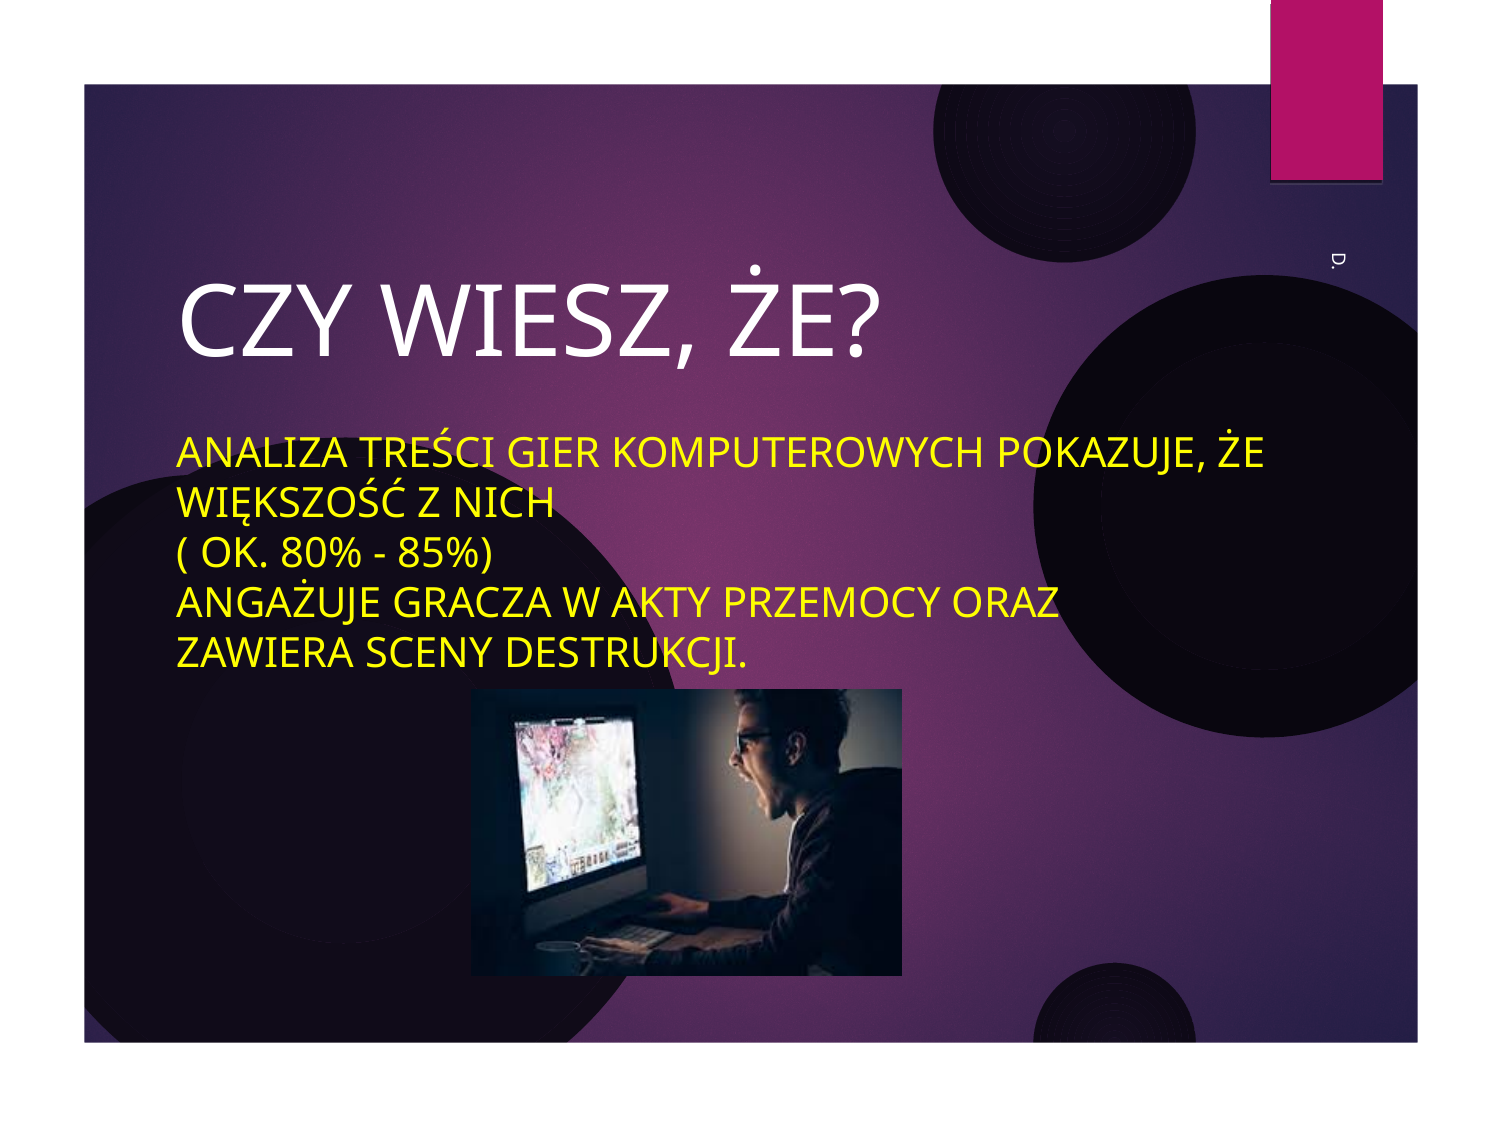

# CZY WIESZ, ŻE?
Analiza treści gier komputerowych pokazuje, że większość z nich
( ok. 80% - 85%)
angażuje gracza w akty przemocy oraz
zawiera sceny destrukcji.
D.